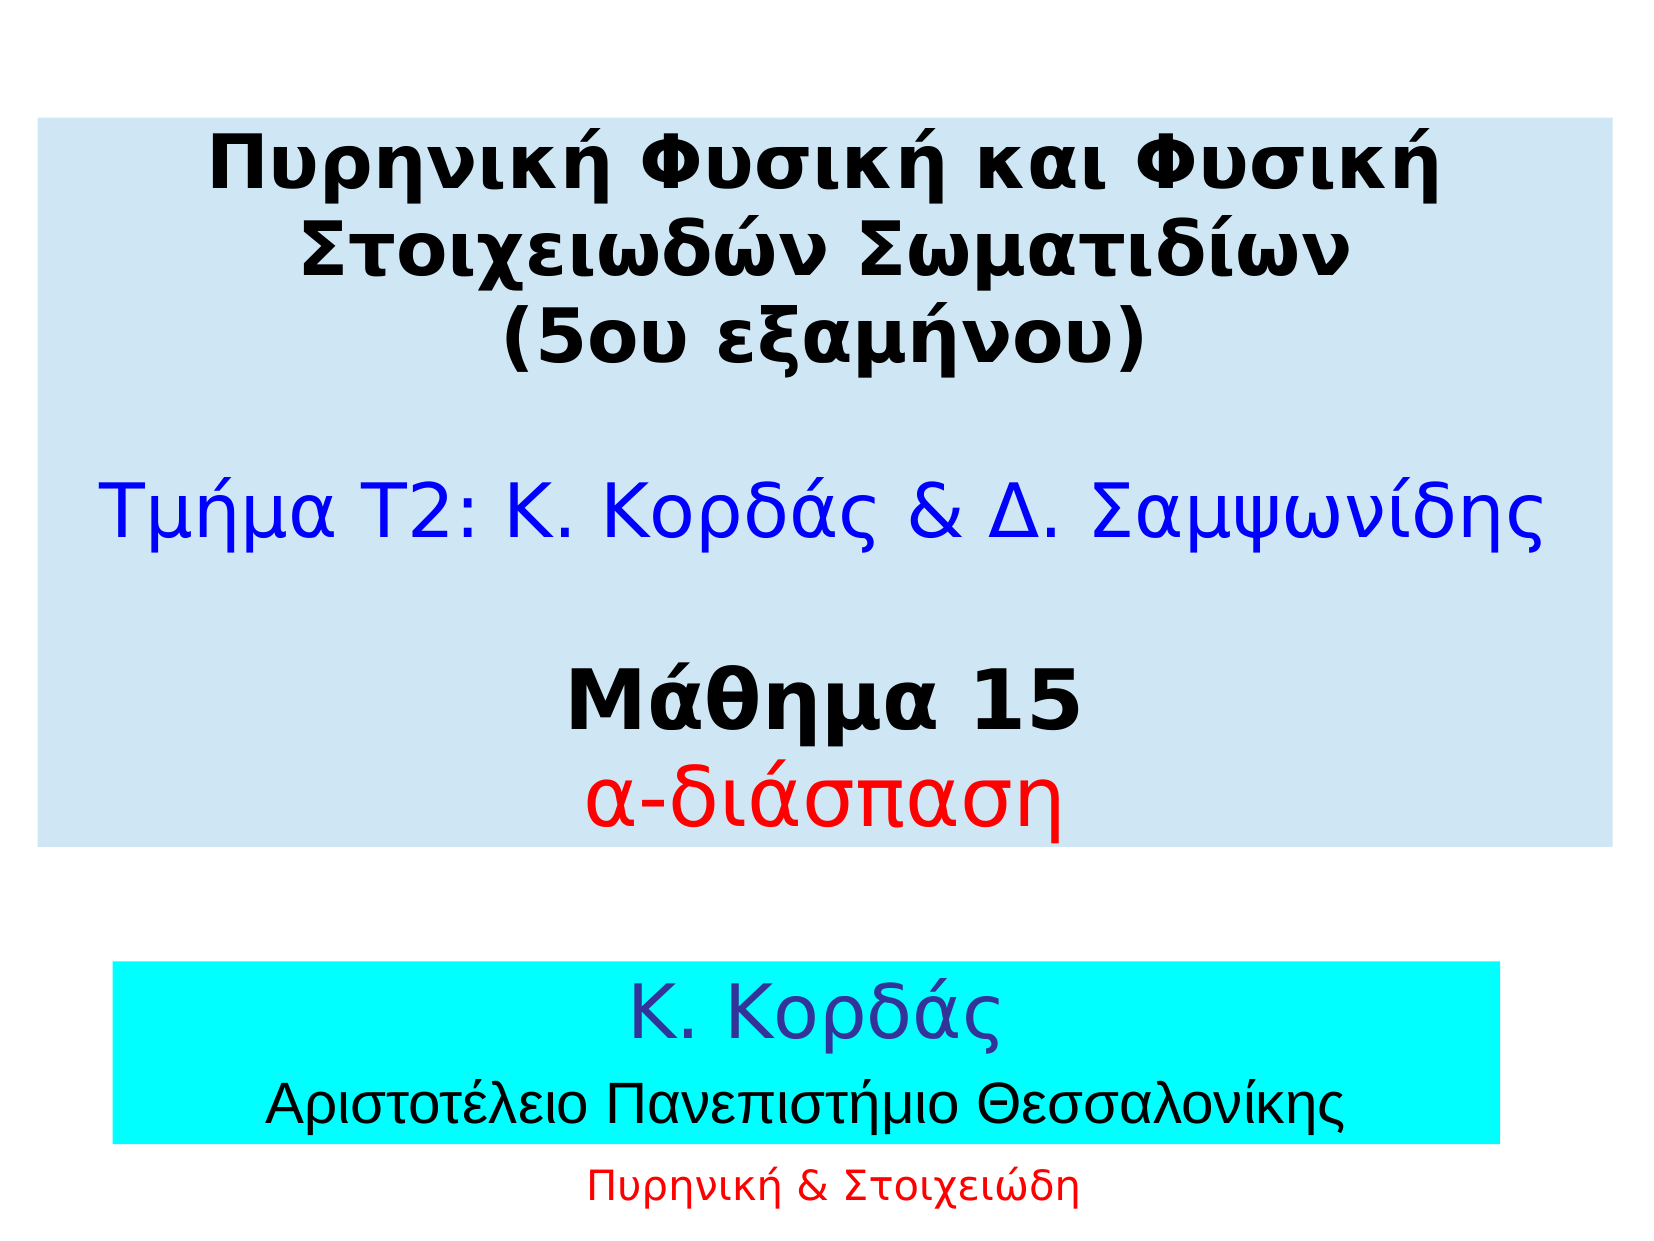

# Πυρηνική Φυσική και Φυσική Στοιχειωδών Σωματιδίων (5ου εξαμήνου) Τμήμα T2: Κ. Κορδάς & Δ. Σαμψωνίδης Μάθημα 15 α-διάσπαση
 Κ. Κορδάς
Αριστοτέλειο Πανεπιστήμιο Θεσσαλονίκης
Πυρηνική & Στοιχειώδη